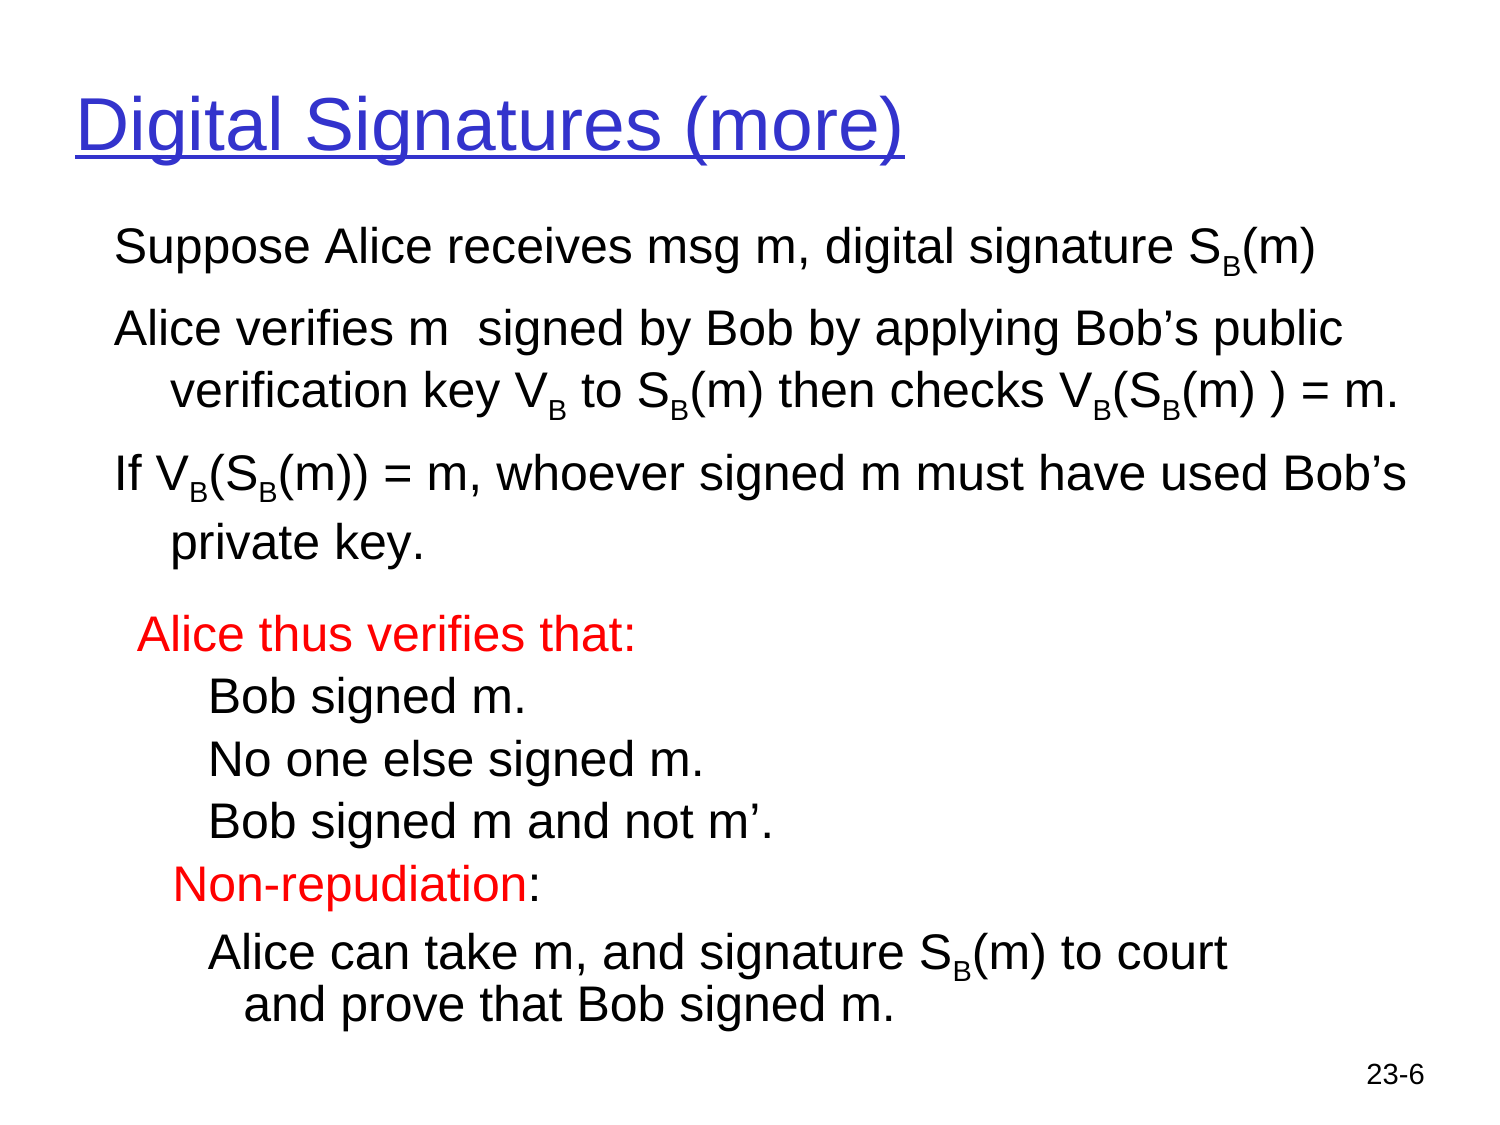

# Digital Signatures (more)
Suppose Alice receives msg m, digital signature SB(m)
Alice verifies m signed by Bob by applying Bob’s public verification key VB to SB(m) then checks VB(SB(m) ) = m.
If VB(SB(m)) = m, whoever signed m must have used Bob’s private key.
Alice thus verifies that:
Bob signed m.
No one else signed m.
Bob signed m and not m’.
Non-repudiation:
Alice can take m, and signature SB(m) to court and prove that Bob signed m.
6